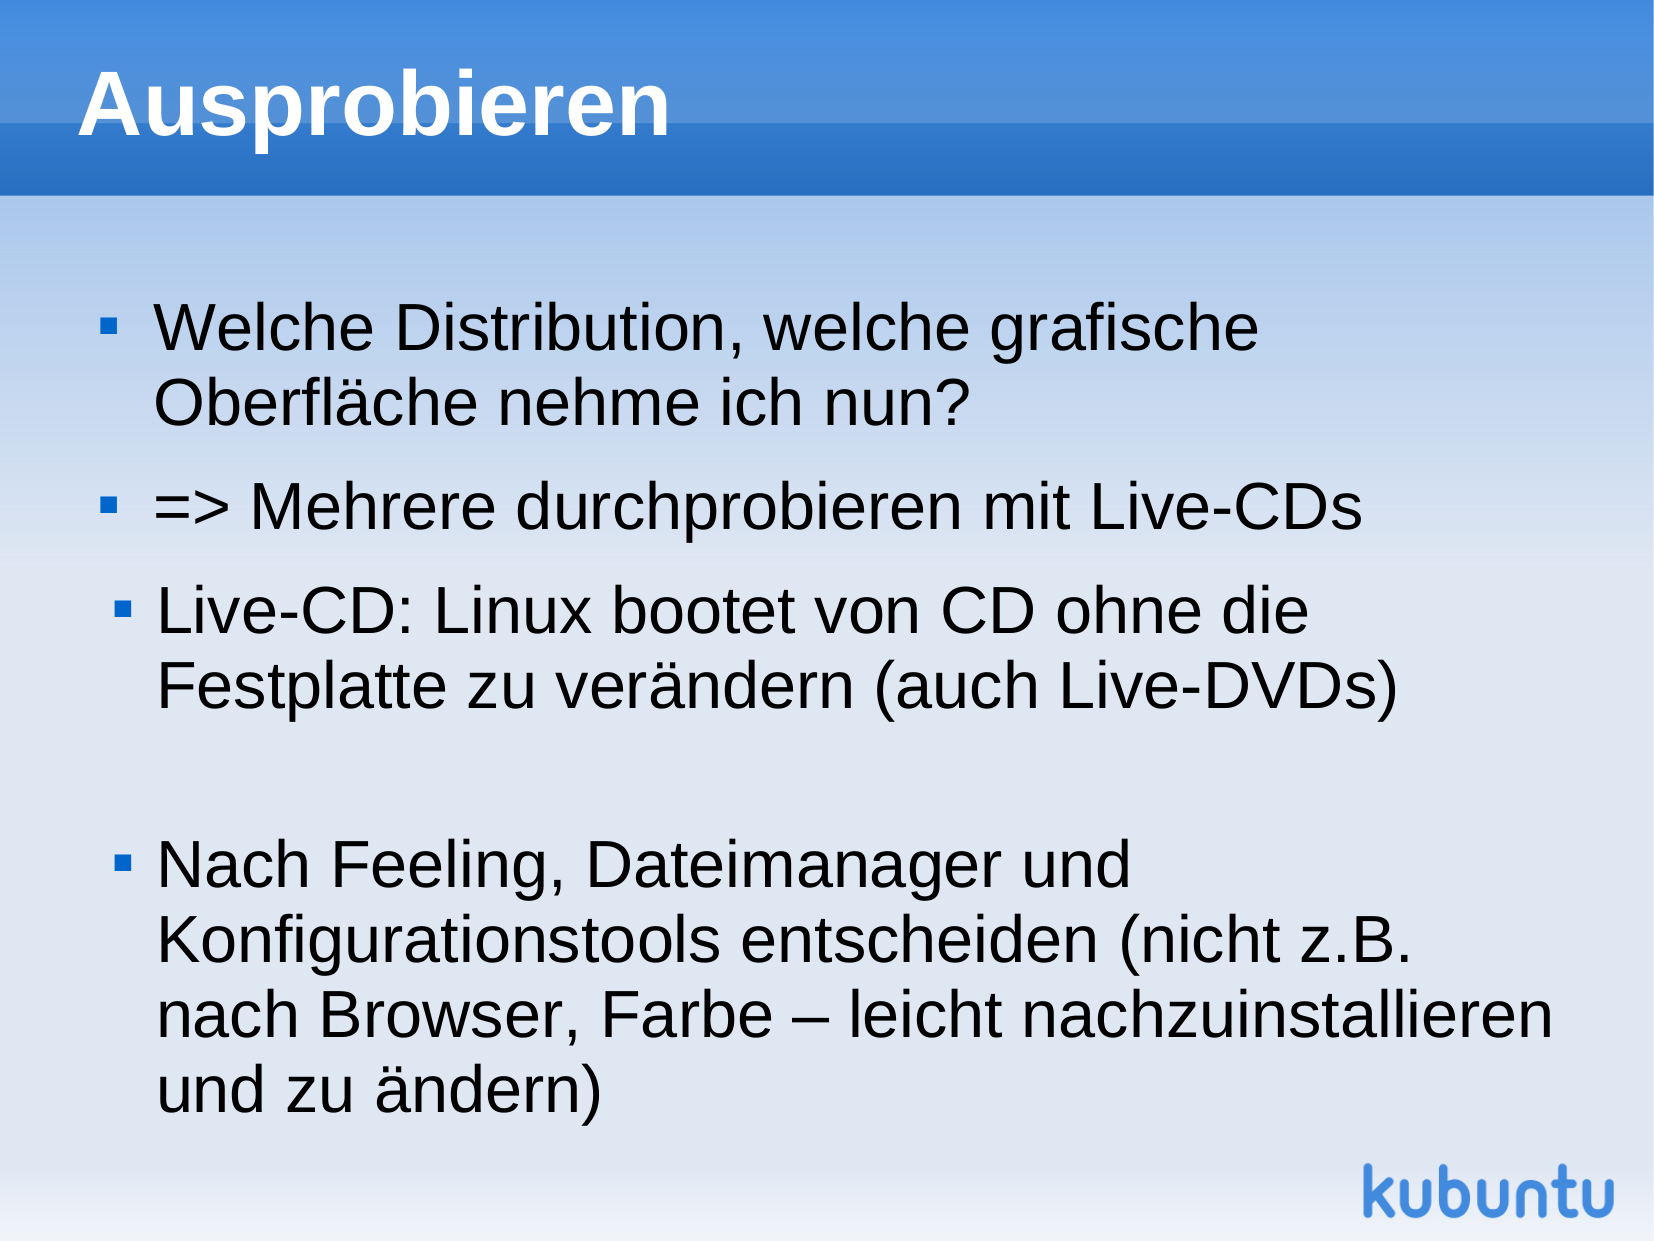

# Ausprobieren
Welche Distribution, welche grafische Oberfläche nehme ich nun?
=> Mehrere durchprobieren mit Live-CDs
Live-CD: Linux bootet von CD ohne die Festplatte zu verändern (auch Live-DVDs)
Nach Feeling, Dateimanager und Konfigurationstools entscheiden (nicht z.B. nach Browser, Farbe – leicht nachzuinstallieren und zu ändern)